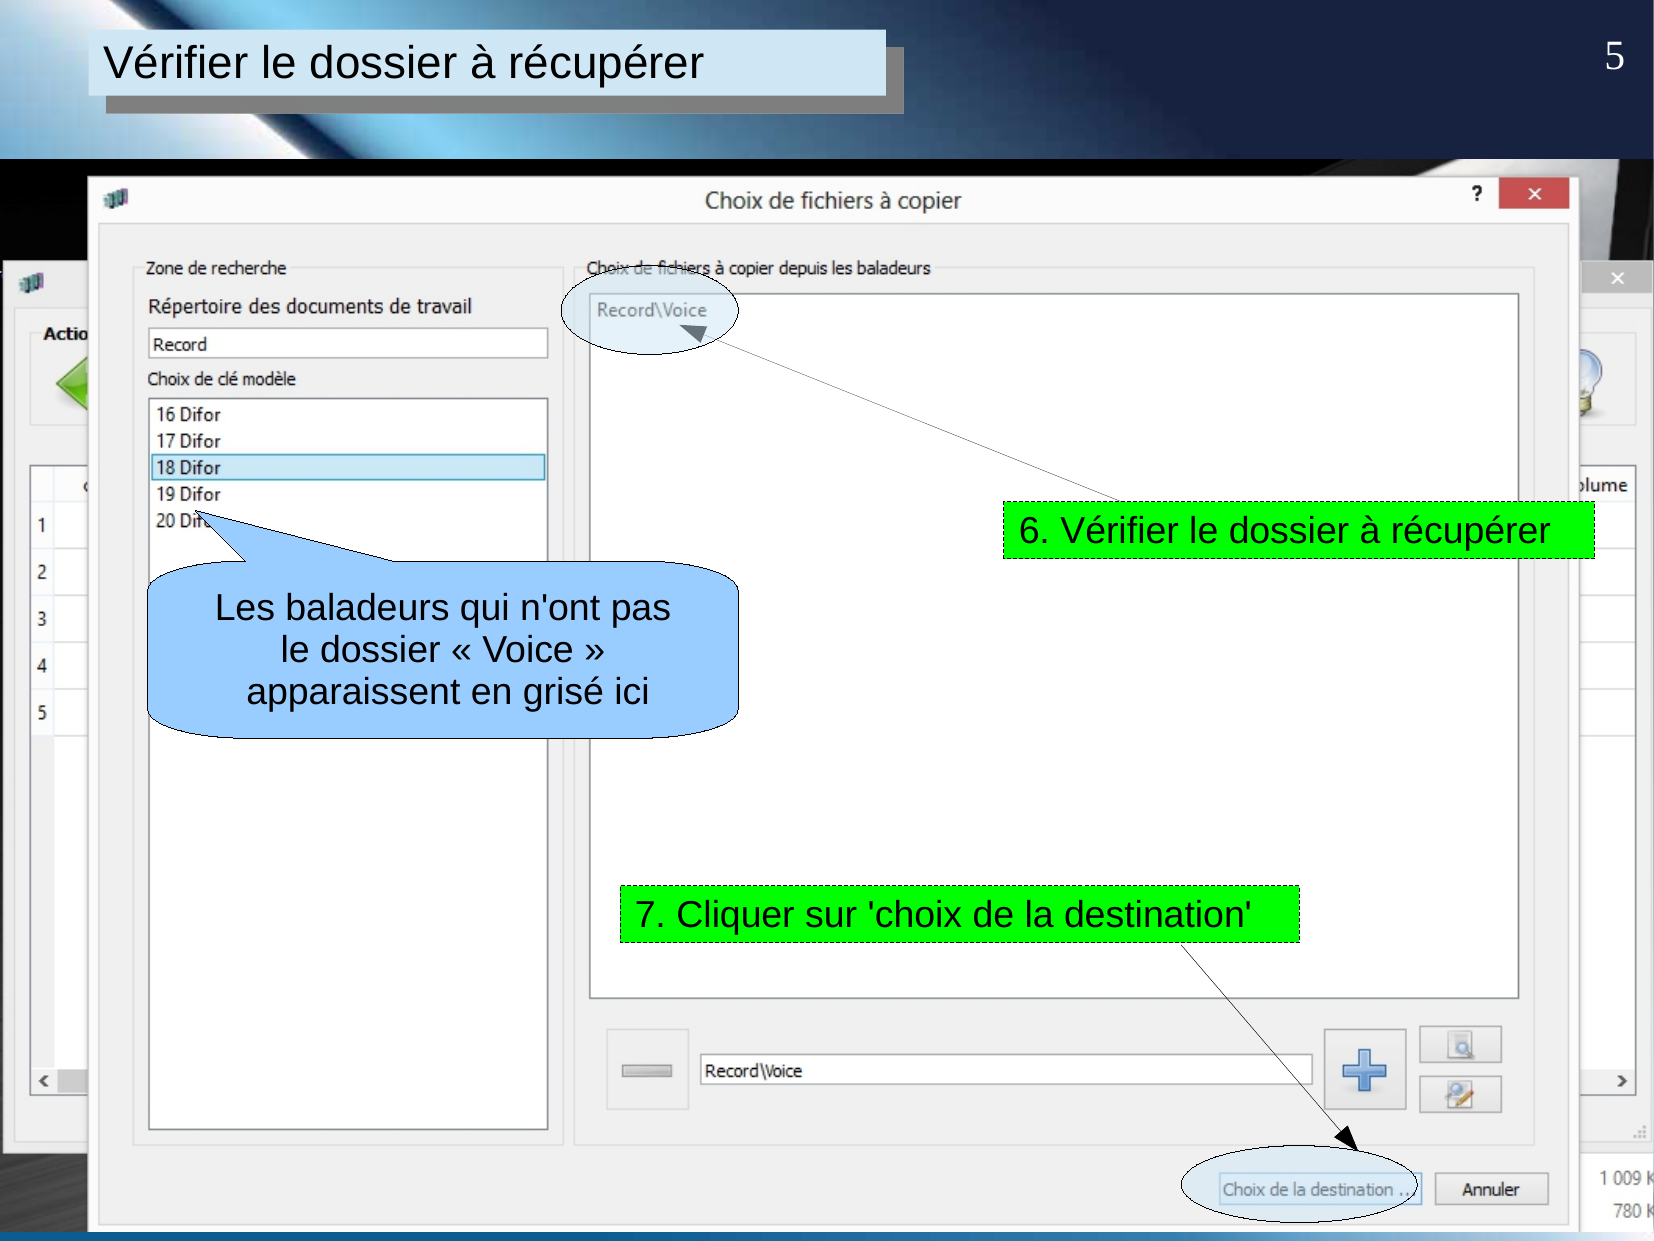

Vérifier le dossier à récupérer
5
6. Vérifier le dossier à récupérer
Les baladeurs qui n'ont pas
le dossier « Voice »
 apparaissent en grisé ici
7. Cliquer sur 'choix de la destination'